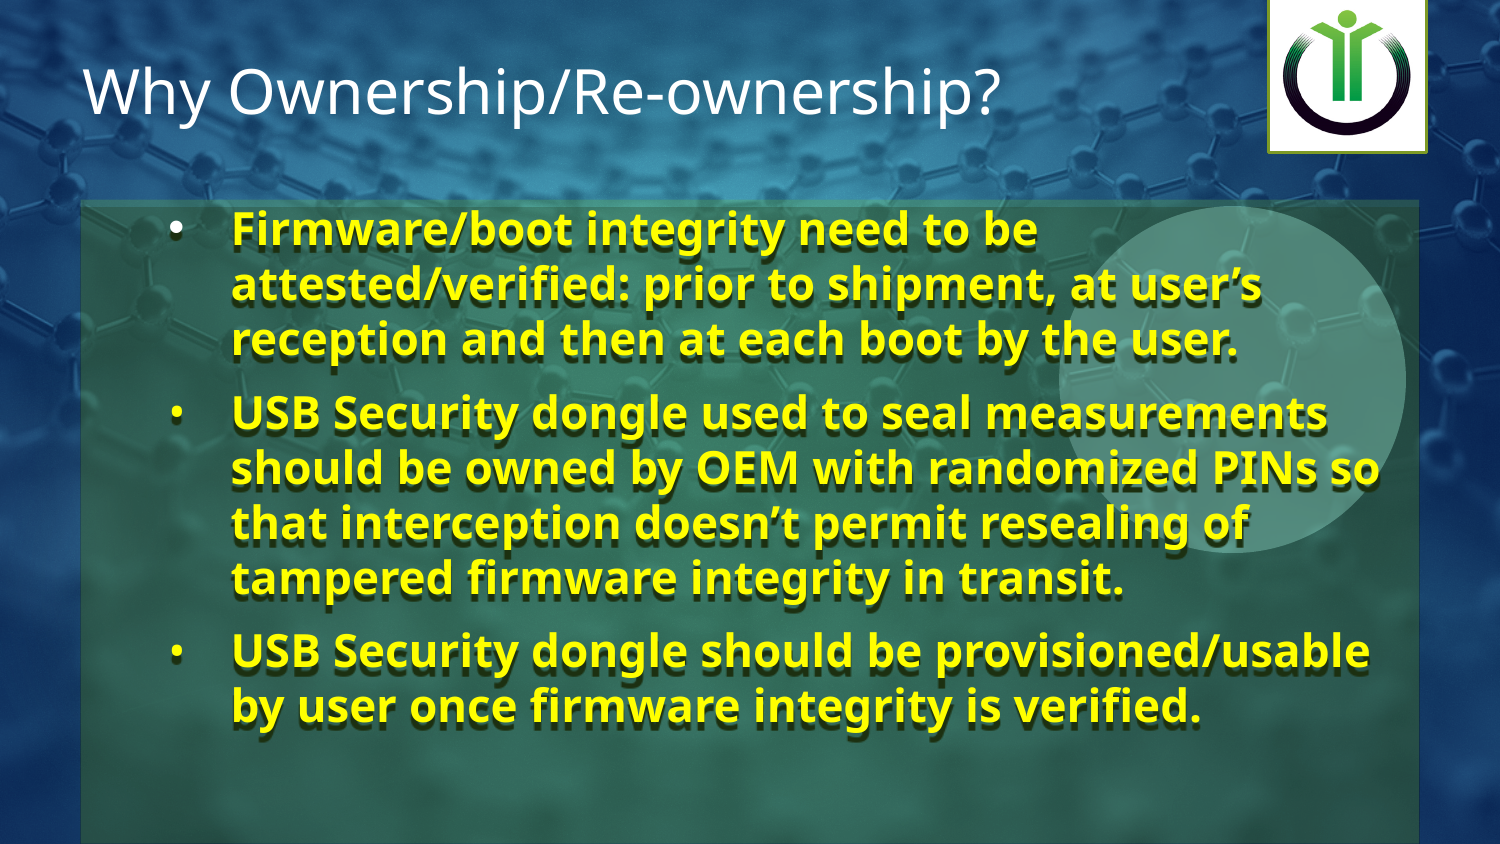

Why Ownership/Re-ownership?
Firmware/boot integrity need to be attested/verified: prior to shipment, at user’s reception and then at each boot by the user.
USB Security dongle used to seal measurements should be owned by OEM with randomized PINs so that interception doesn’t permit resealing of tampered firmware integrity in transit.
USB Security dongle should be provisioned/usable by user once firmware integrity is verified.